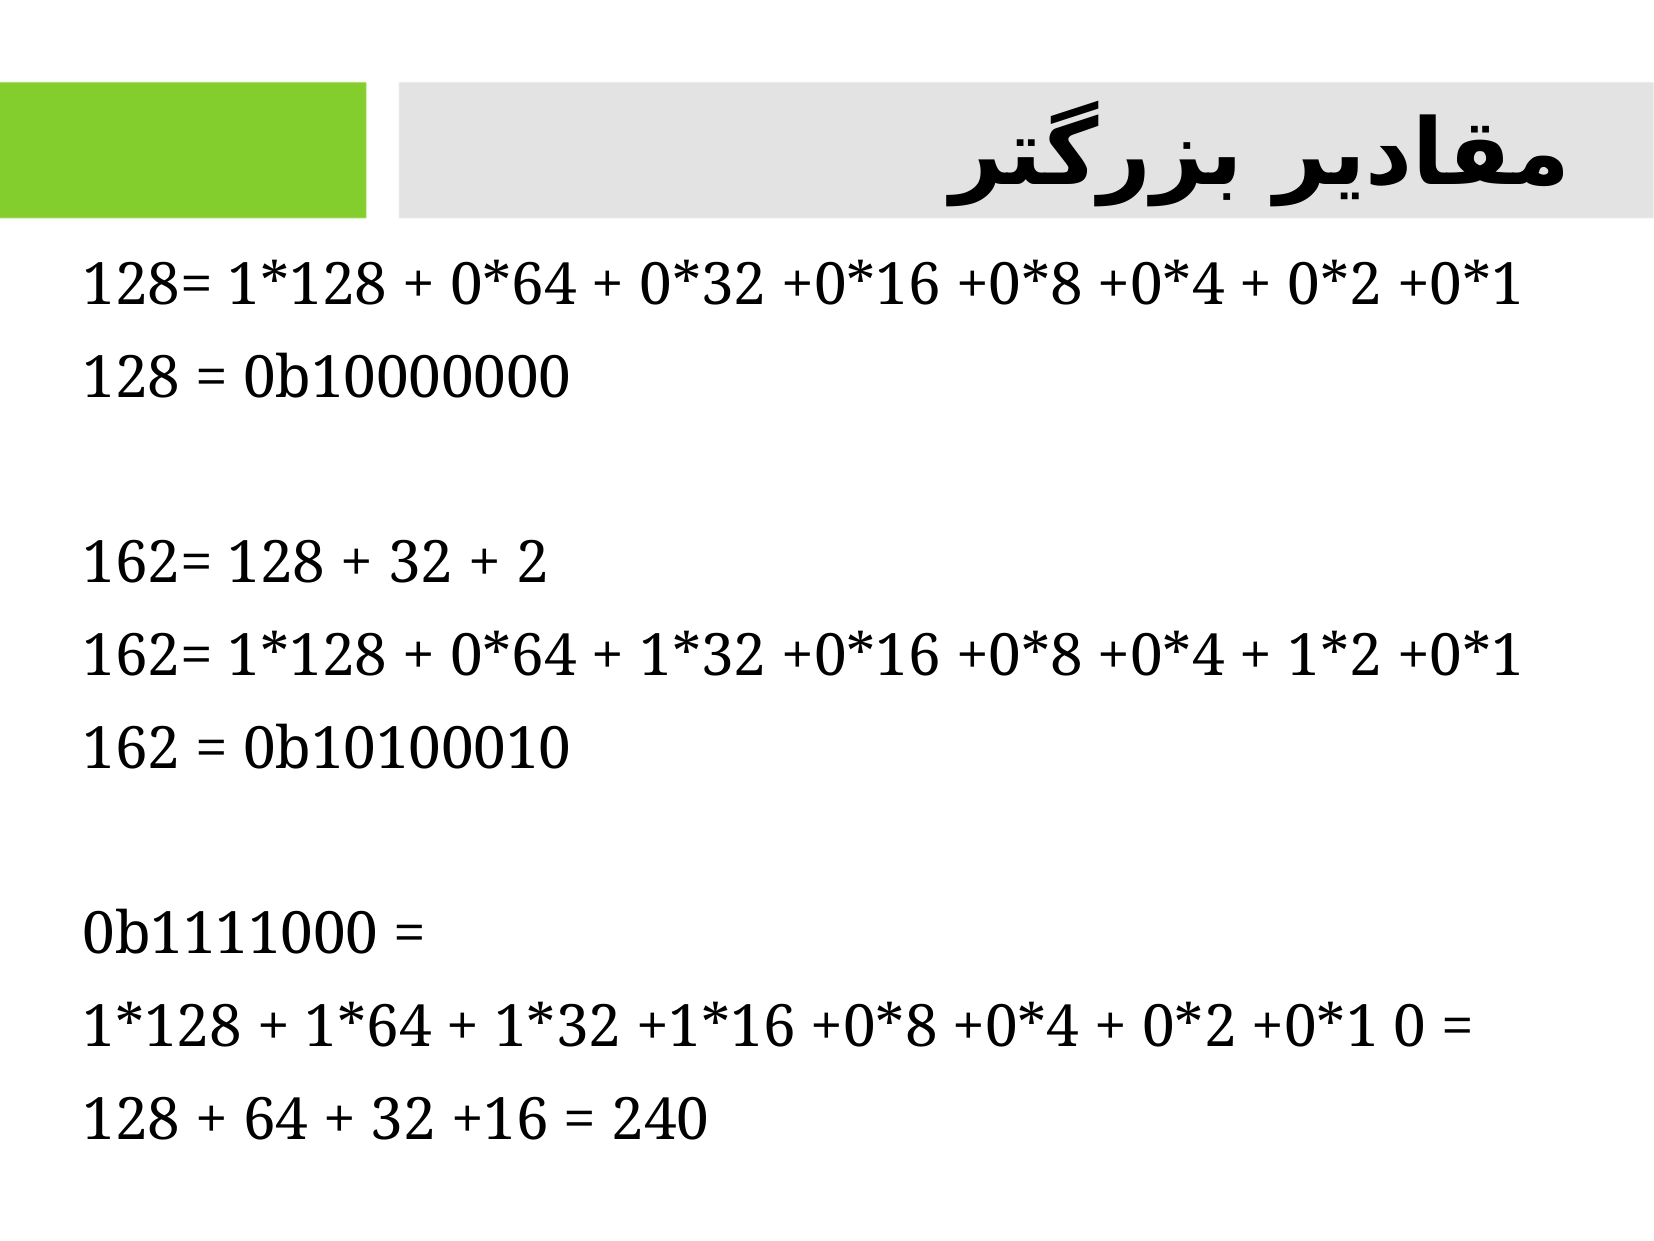

# مقادیر بزرگتر
128= 1*128 + 0*64 + 0*32 +0*16 +0*8 +0*4 + 0*2 +0*1
128 = 0b10000000
162= 128 + 32 + 2
162= 1*128 + 0*64 + 1*32 +0*16 +0*8 +0*4 + 1*2 +0*1
162 = 0b10100010
0b1111000 =
1*128 + 1*64 + 1*32 +1*16 +0*8 +0*4 + 0*2 +0*1 0 =
128 + 64 + 32 +16 = 240